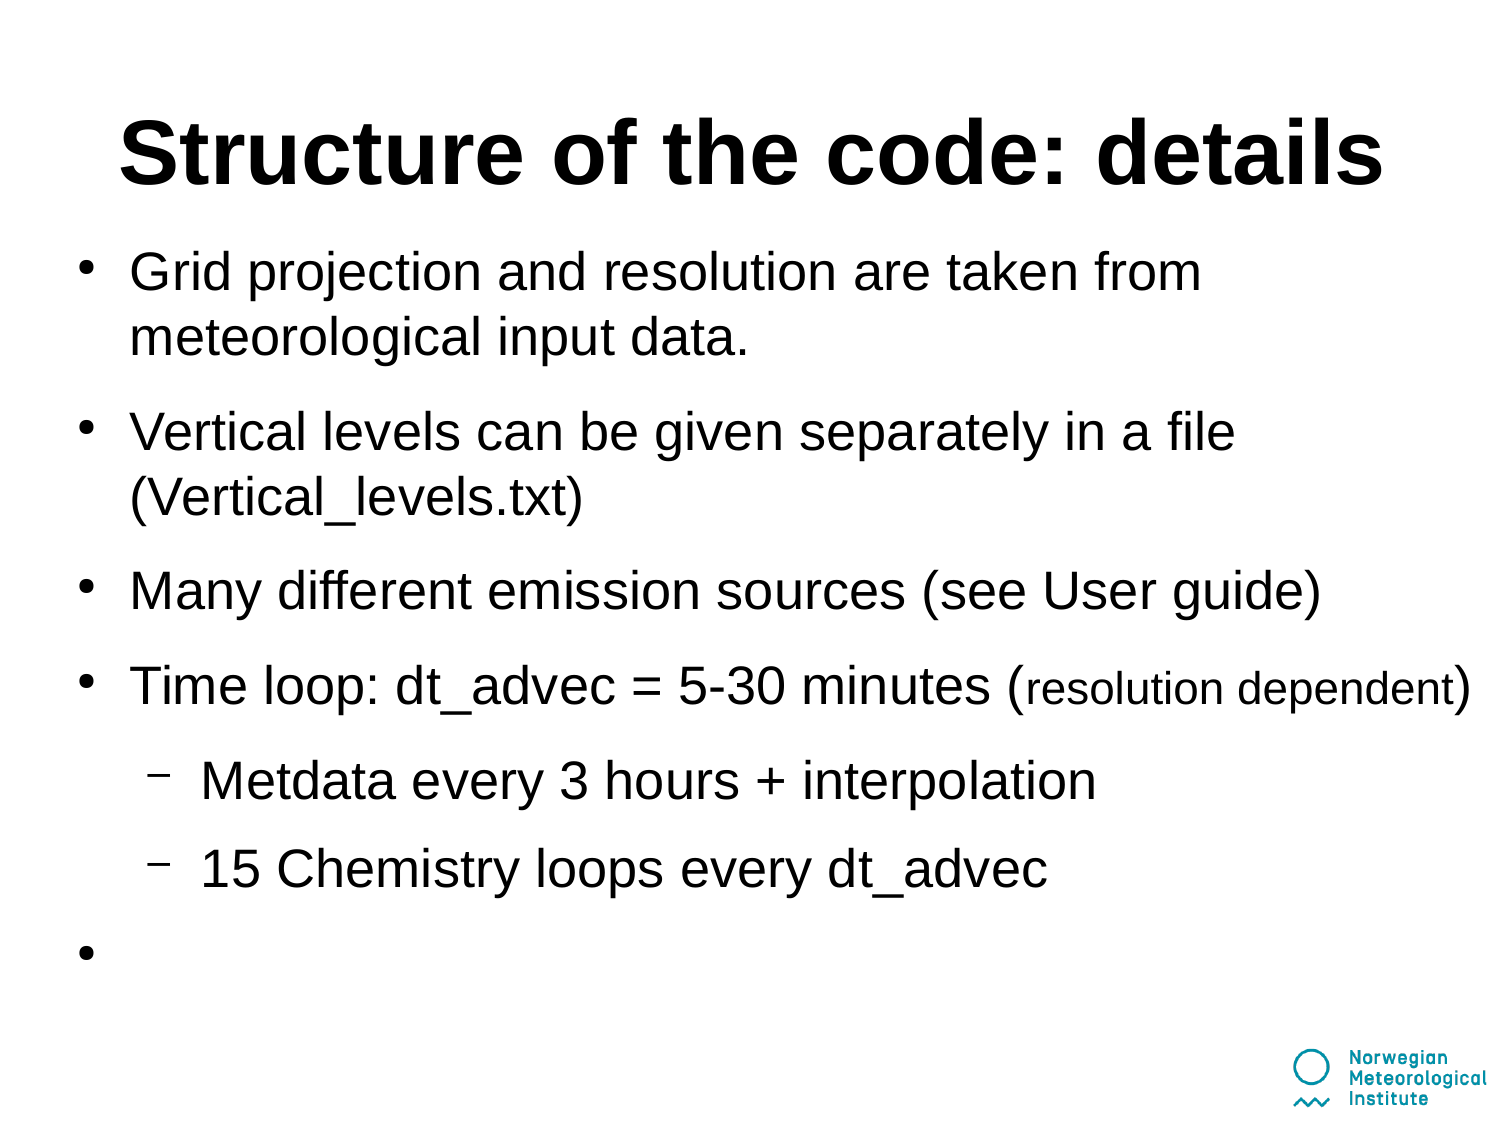

# Structure of the code: details
Grid projection and resolution are taken from meteorological input data.
Vertical levels can be given separately in a file (Vertical_levels.txt)
Many different emission sources (see User guide)
Time loop: dt_advec = 5-30 minutes (resolution dependent)
Metdata every 3 hours + interpolation
15 Chemistry loops every dt_advec